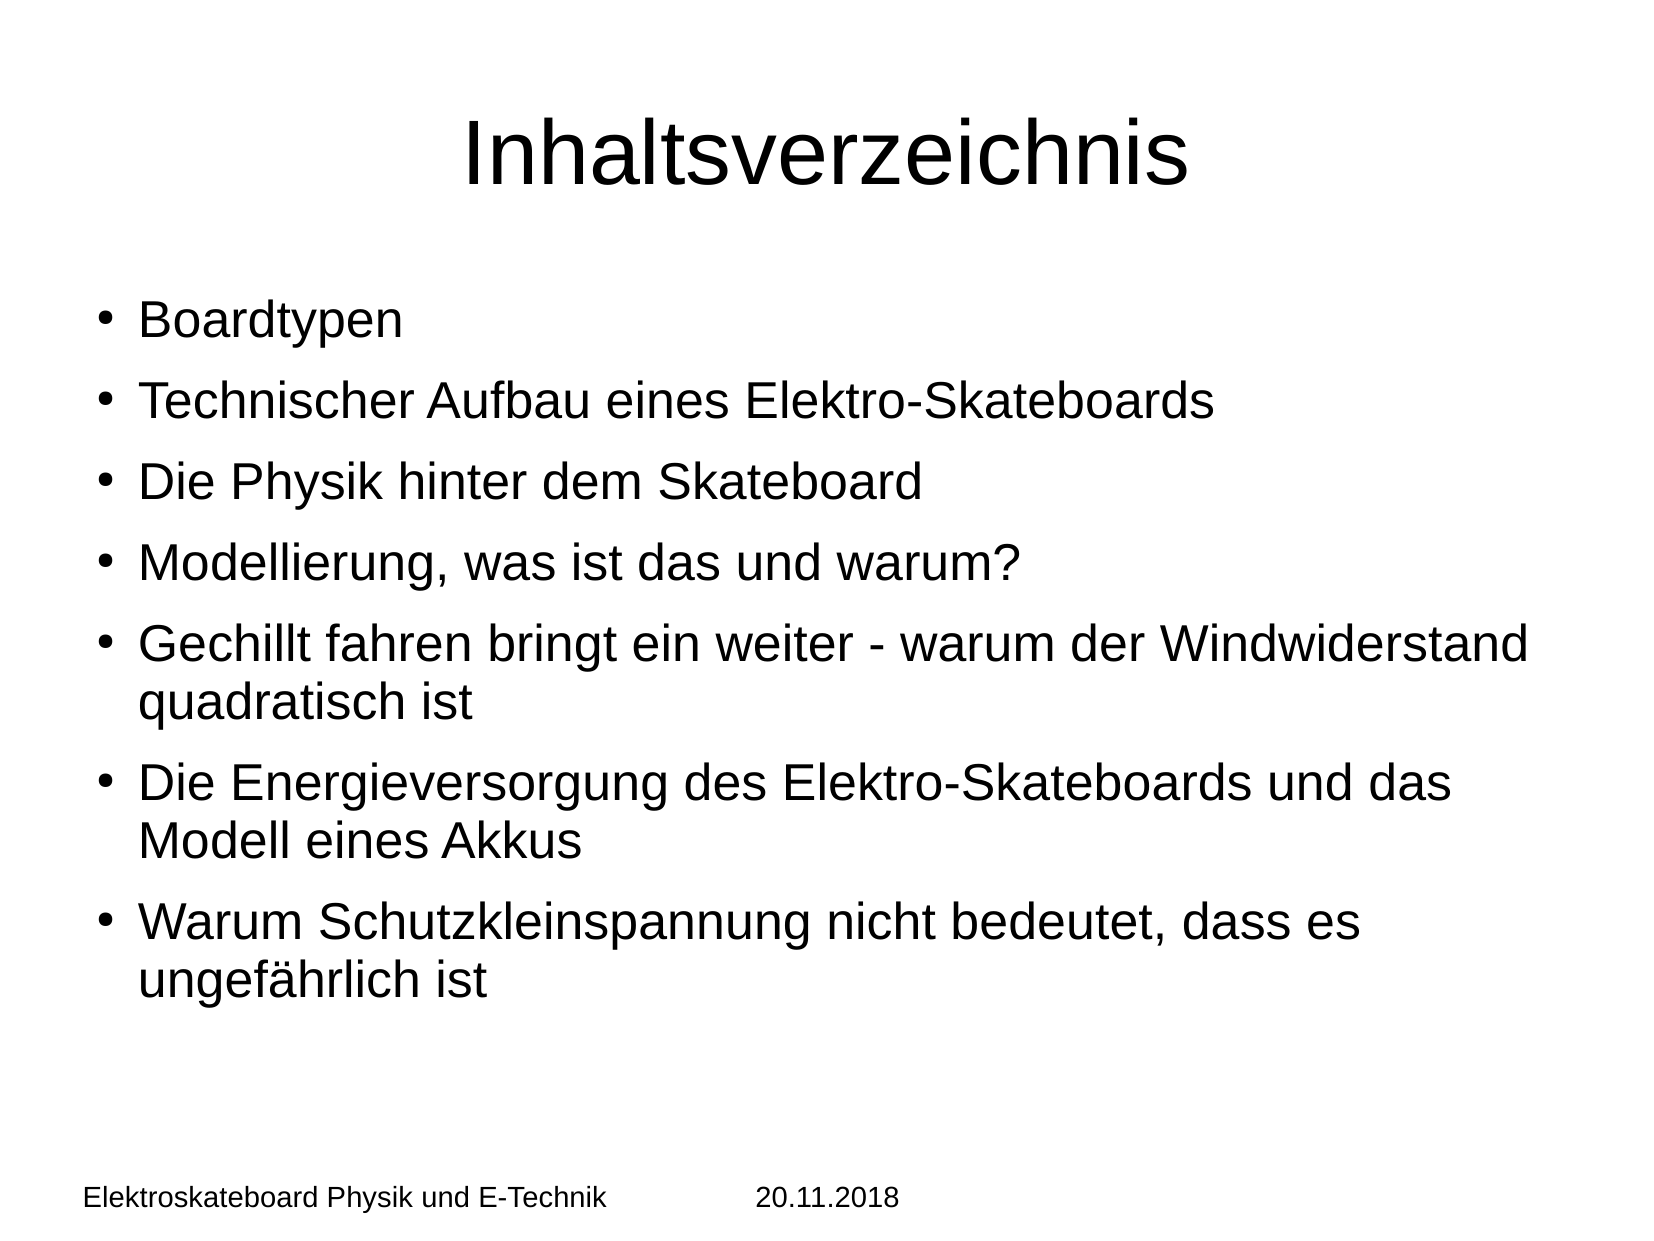

# Inhaltsverzeichnis
Boardtypen
Technischer Aufbau eines Elektro-Skateboards
Die Physik hinter dem Skateboard
Modellierung, was ist das und warum?
Gechillt fahren bringt ein weiter - warum der Windwiderstand quadratisch ist
Die Energieversorgung des Elektro-Skateboards und das Modell eines Akkus
Warum Schutzkleinspannung nicht bedeutet, dass es ungefährlich ist